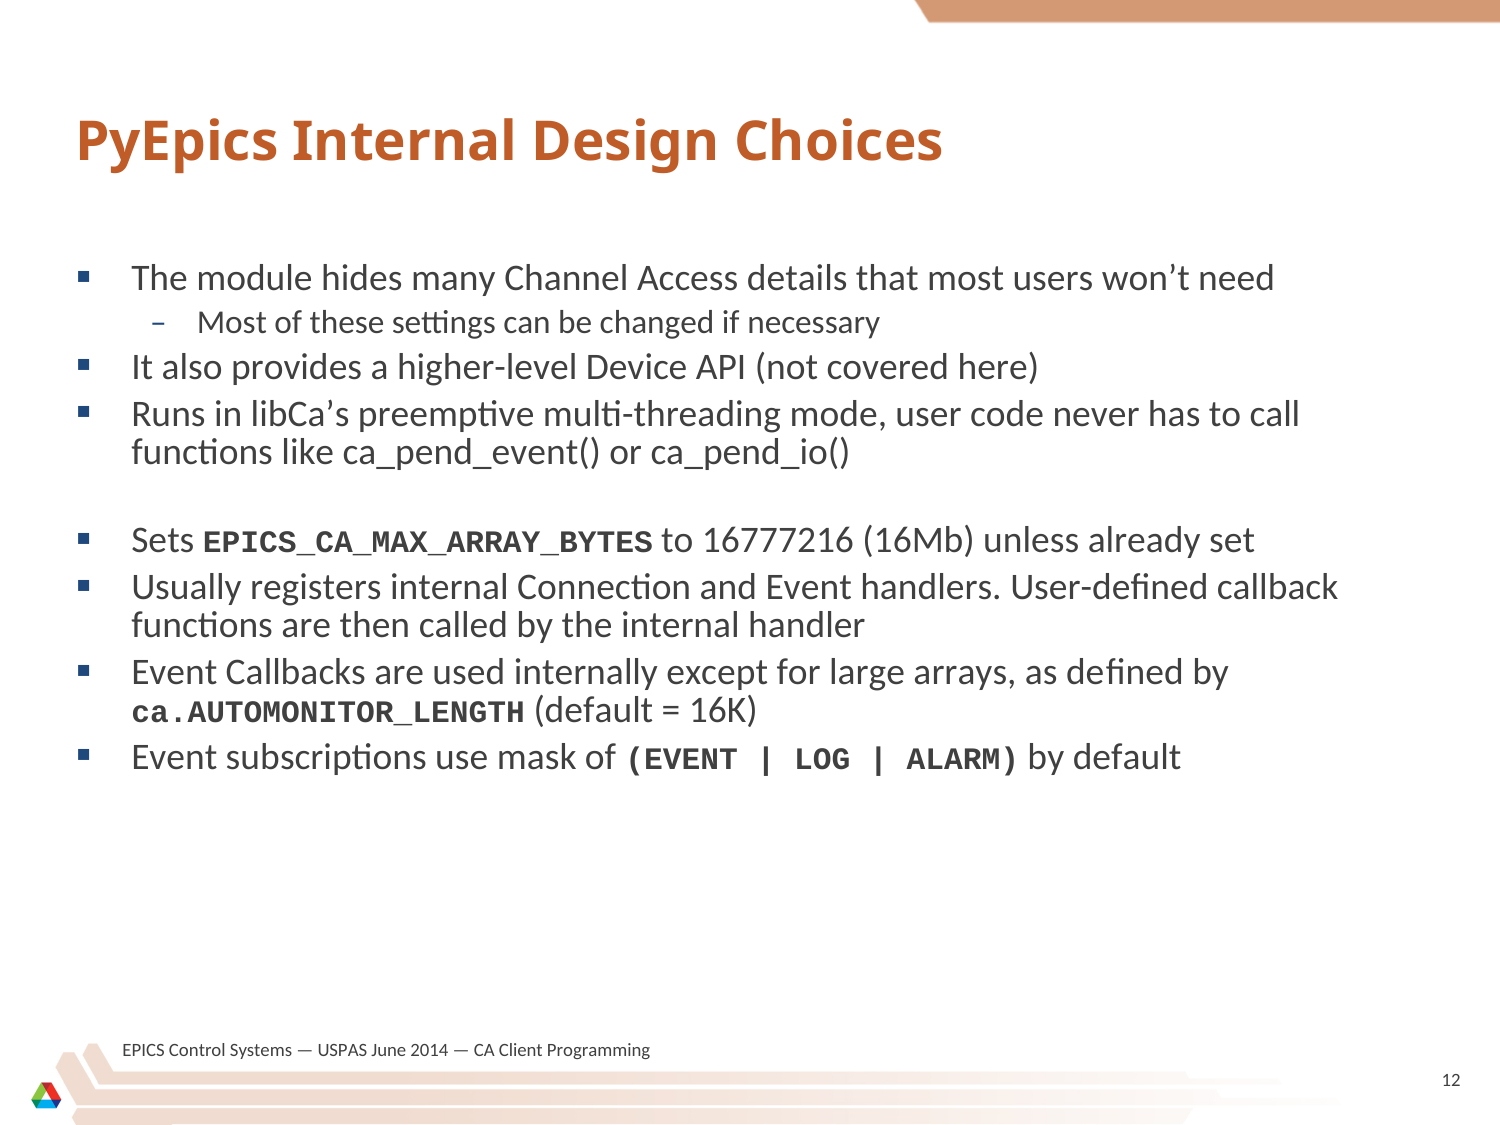

# PyEpics Internal Design Choices
The module hides many Channel Access details that most users won’t need
Most of these settings can be changed if necessary
It also provides a higher-level Device API (not covered here)
Runs in libCa’s preemptive multi-threading mode, user code never has to call functions like ca_pend_event() or ca_pend_io()
Sets EPICS_CA_MAX_ARRAY_BYTES to 16777216 (16Mb) unless already set
Usually registers internal Connection and Event handlers. User-deﬁned callback functions are then called by the internal handler
Event Callbacks are used internally except for large arrays, as defined by ca.AUTOMONITOR_LENGTH (default = 16K)
Event subscriptions use mask of (EVENT | LOG | ALARM) by default
EPICS Control Systems — USPAS June 2014 — CA Client Programming
12